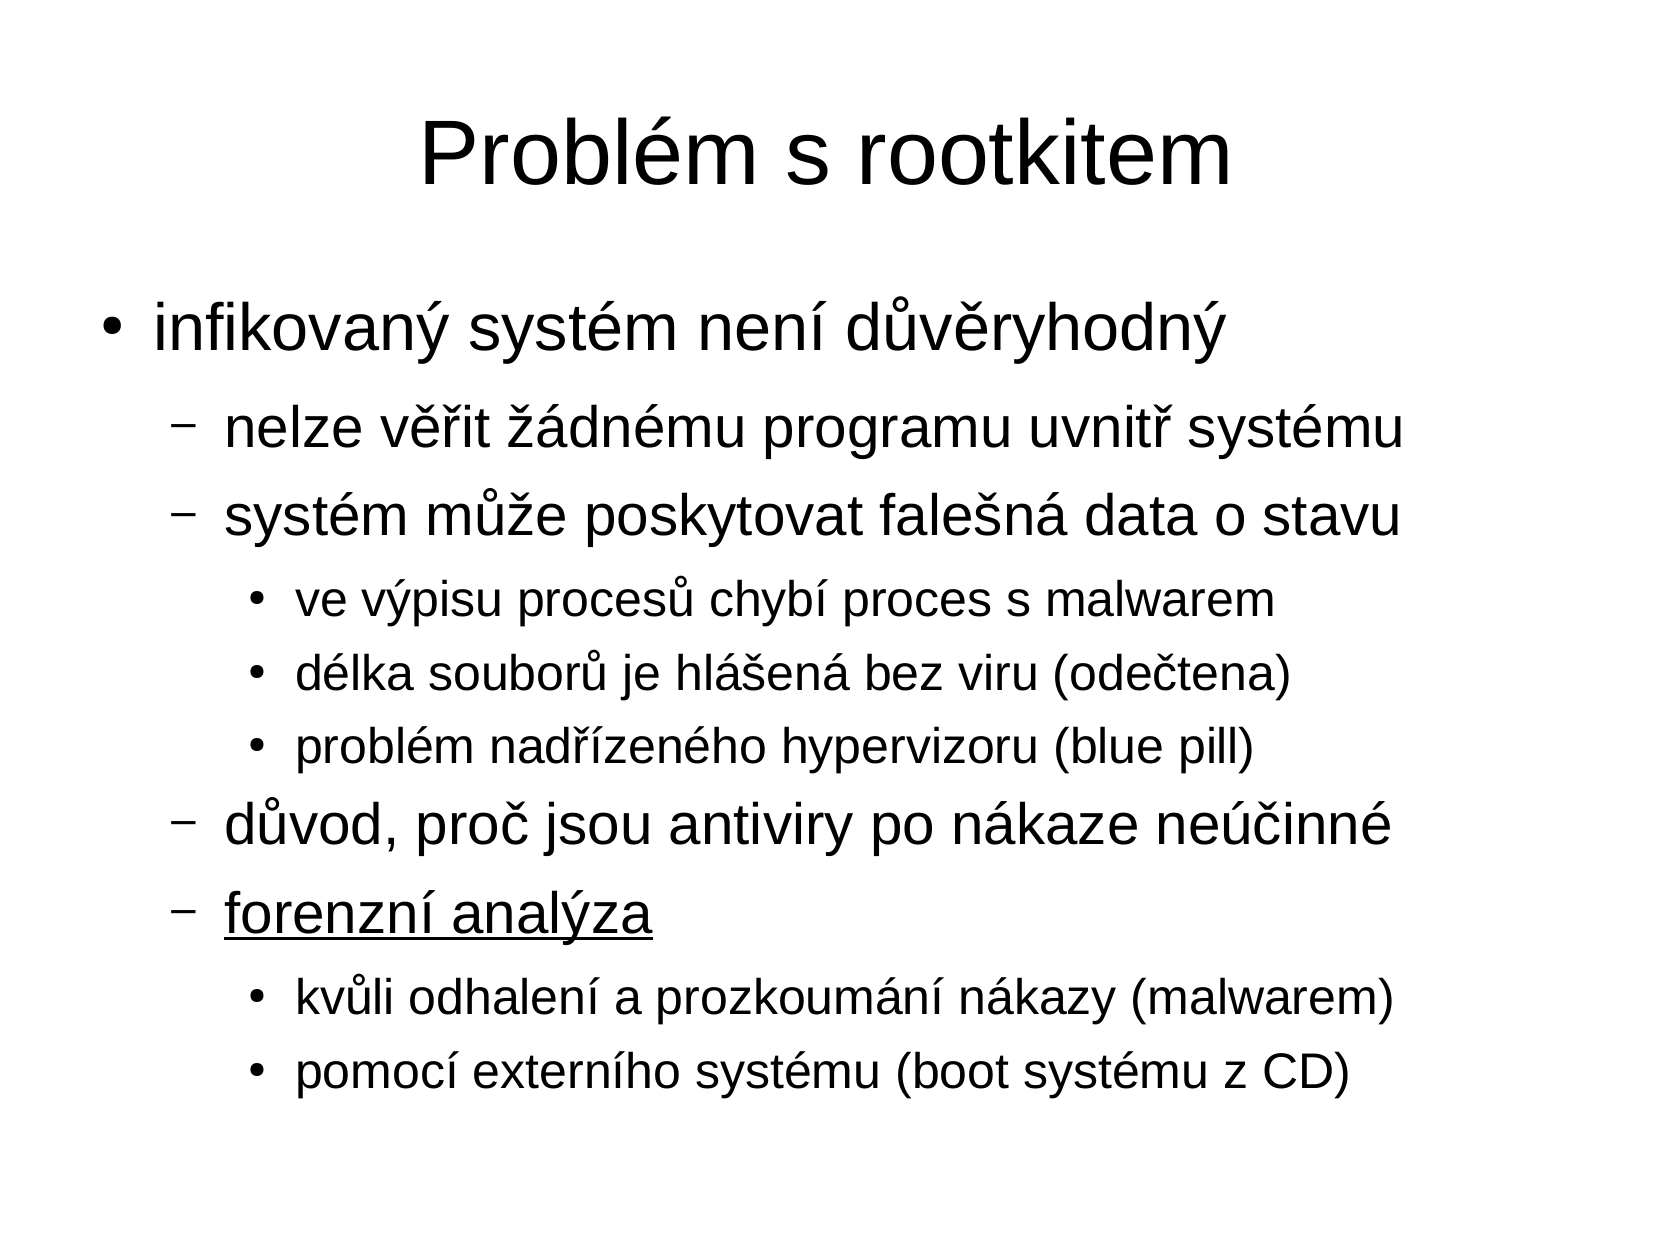

# Problém s rootkitem
infikovaný systém není důvěryhodný
nelze věřit žádnému programu uvnitř systému
systém může poskytovat falešná data o stavu
ve výpisu procesů chybí proces s malwarem
délka souborů je hlášená bez viru (odečtena)
problém nadřízeného hypervizoru (blue pill)
důvod, proč jsou antiviry po nákaze neúčinné
forenzní analýza
kvůli odhalení a prozkoumání nákazy (malwarem)
pomocí externího systému (boot systému z CD)